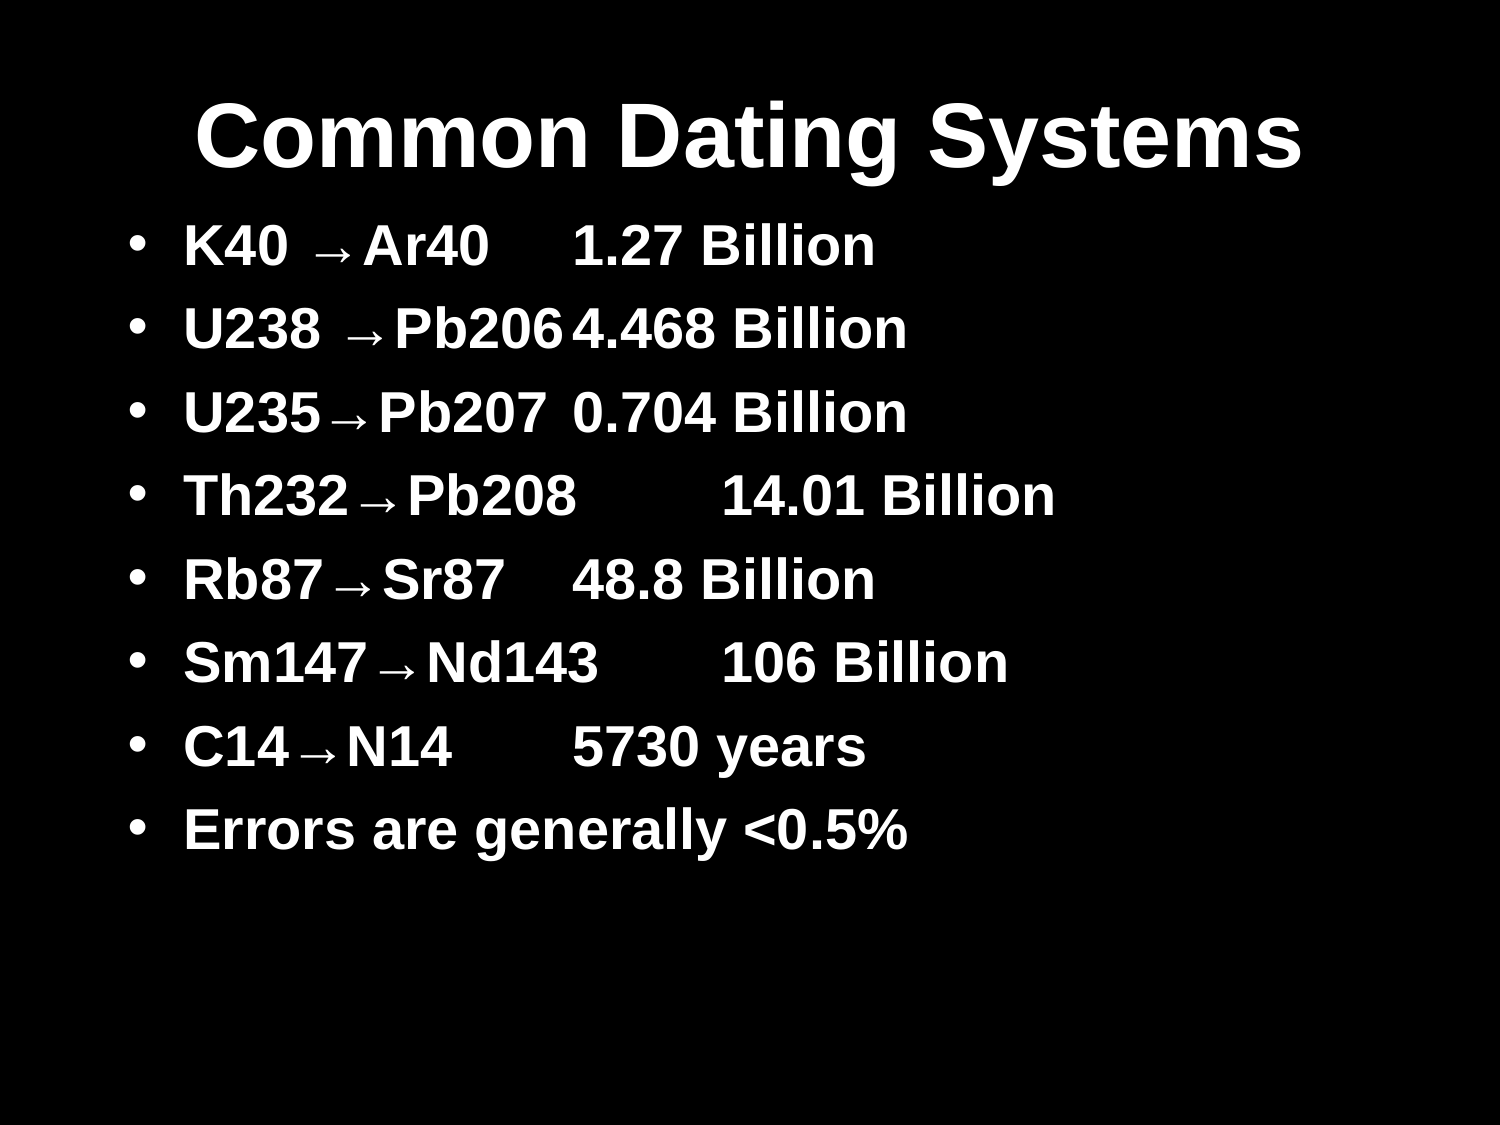

# Common Dating Systems
K40 →Ar40			1.27 Billion
U238 →Pb206			4.468 Billion
U235→Pb207			0.704 Billion
Th232→Pb208		14.01 Billion
Rb87→Sr87			48.8 Billion
Sm147→Nd143		106 Billion
C14→N14			5730 years
Errors are generally <0.5%